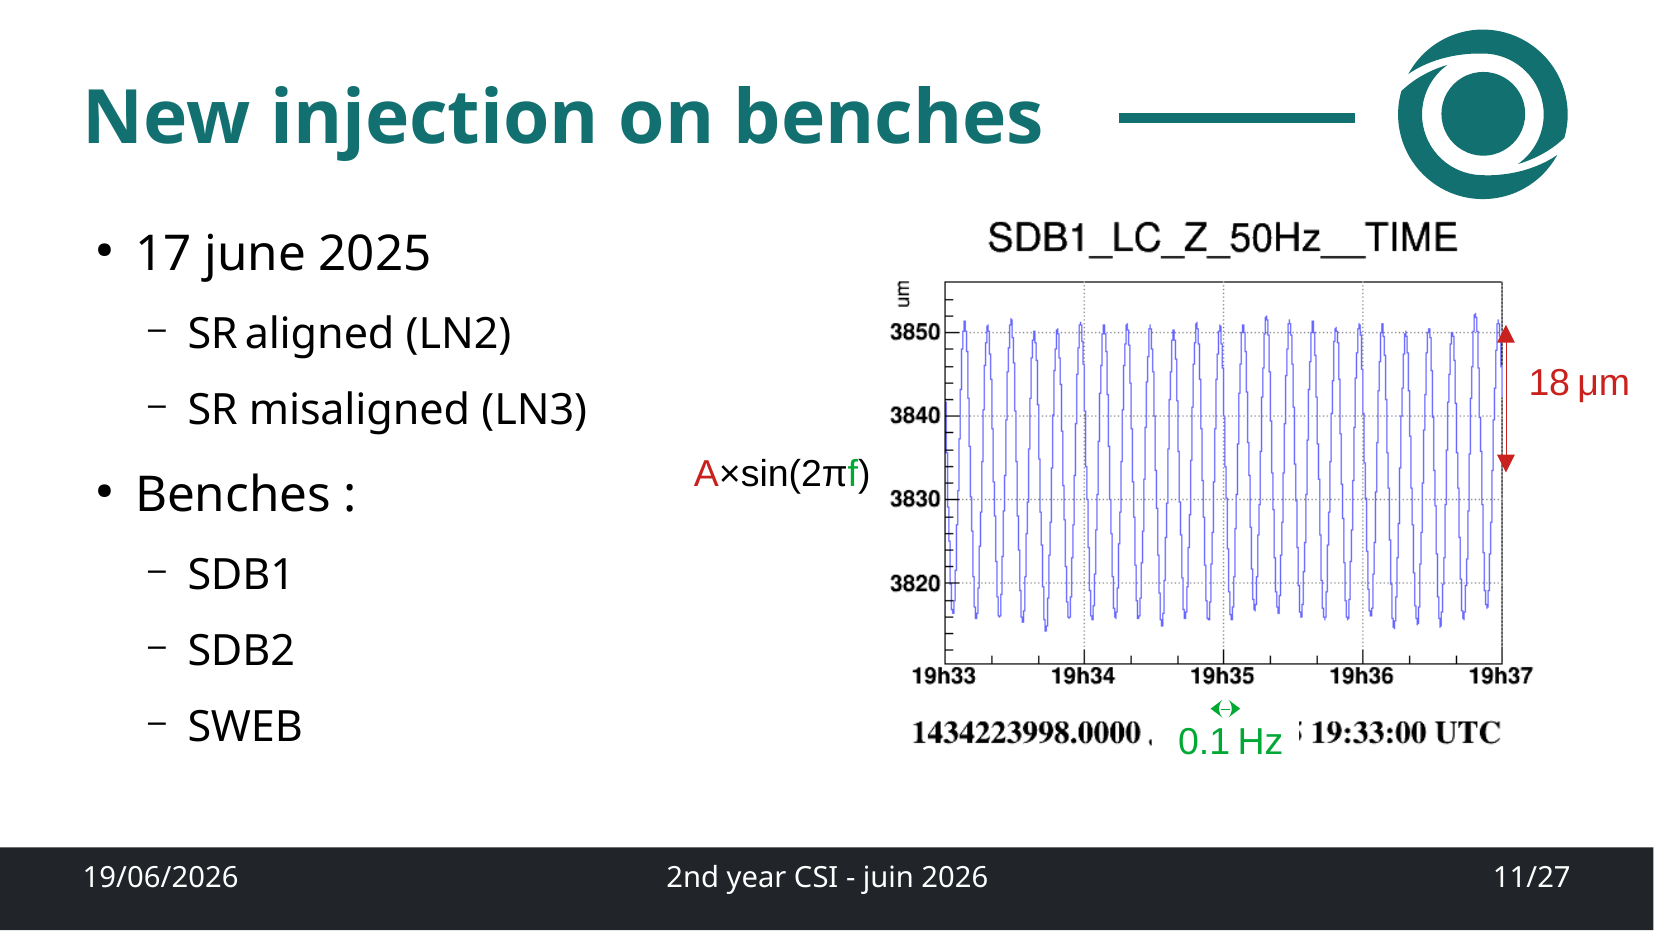

# New injection on benches
17 june 2025
SR aligned (LN2)
SR misaligned (LN3)
Benches :
SDB1
SDB2
SWEB
18 μm
A×sin(2πf)
 0.1 Hz
19/06/2026
2nd year CSI - juin 2026
11